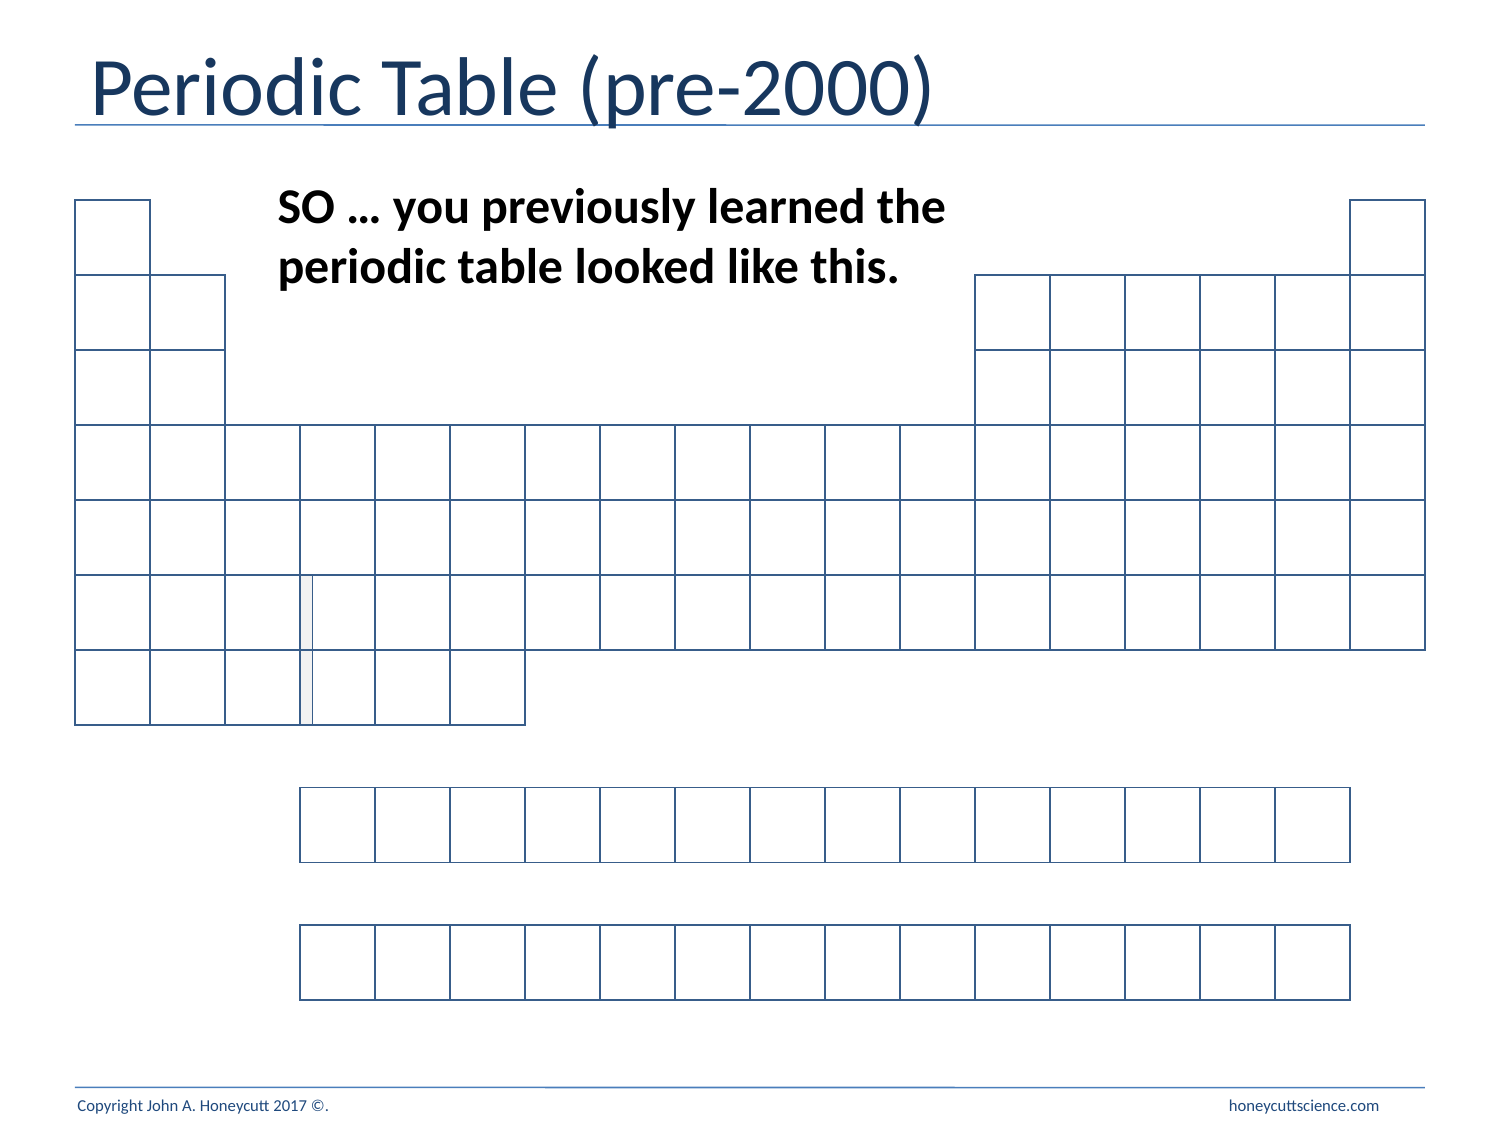

# Periodic Table (pre-2000)
SO … you previously learned the periodic table looked like this.